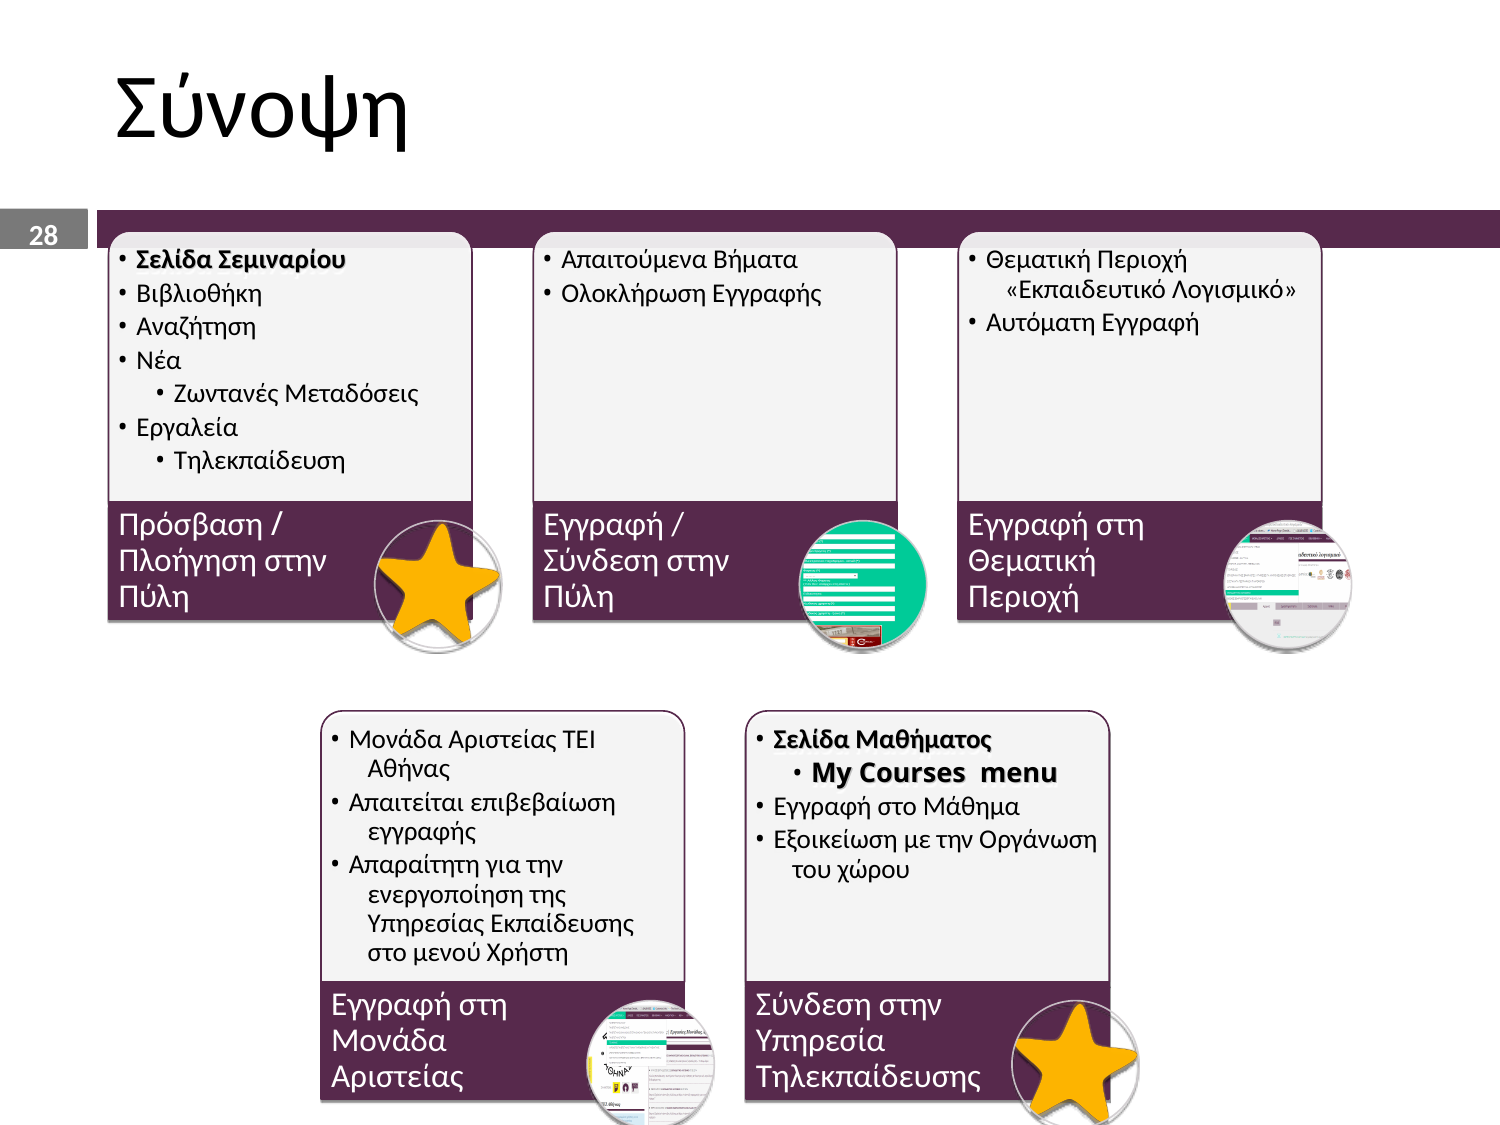

# Σύνοψη
Σελίδα Σεμιναρίου
Βιβλιοθήκη
Αναζήτηση
Νέα
Ζωντανές Μεταδόσεις
Εργαλεία
Τηλεκπαίδευση
Απαιτούμενα Βήματα
Ολοκλήρωση Εγγραφής
Θεματική Περιοχή «Εκπαιδευτικό Λογισμικό»
Αυτόματη Εγγραφή
Πρόσβαση / Πλοήγηση στην Πύλη
Εγγραφή / Σύνδεση στην Πύλη
Εγγραφή στη Θεματική Περιοχή
Μονάδα Αριστείας ΤΕΙ Αθήνας
Απαιτείται επιβεβαίωση εγγραφής
Απαραίτητη για την ενεργοποίηση της Υπηρεσίας Εκπαίδευσης στο μενού Χρήστη
Σελίδα Μαθήματος
My Courses menu
Εγγραφή στο Μάθημα
Εξοικείωση με την Οργάνωση του χώρου
Εγγραφή στη Μονάδα Αριστείας
Σύνδεση στην Υπηρεσία Τηλεκπαίδευσης